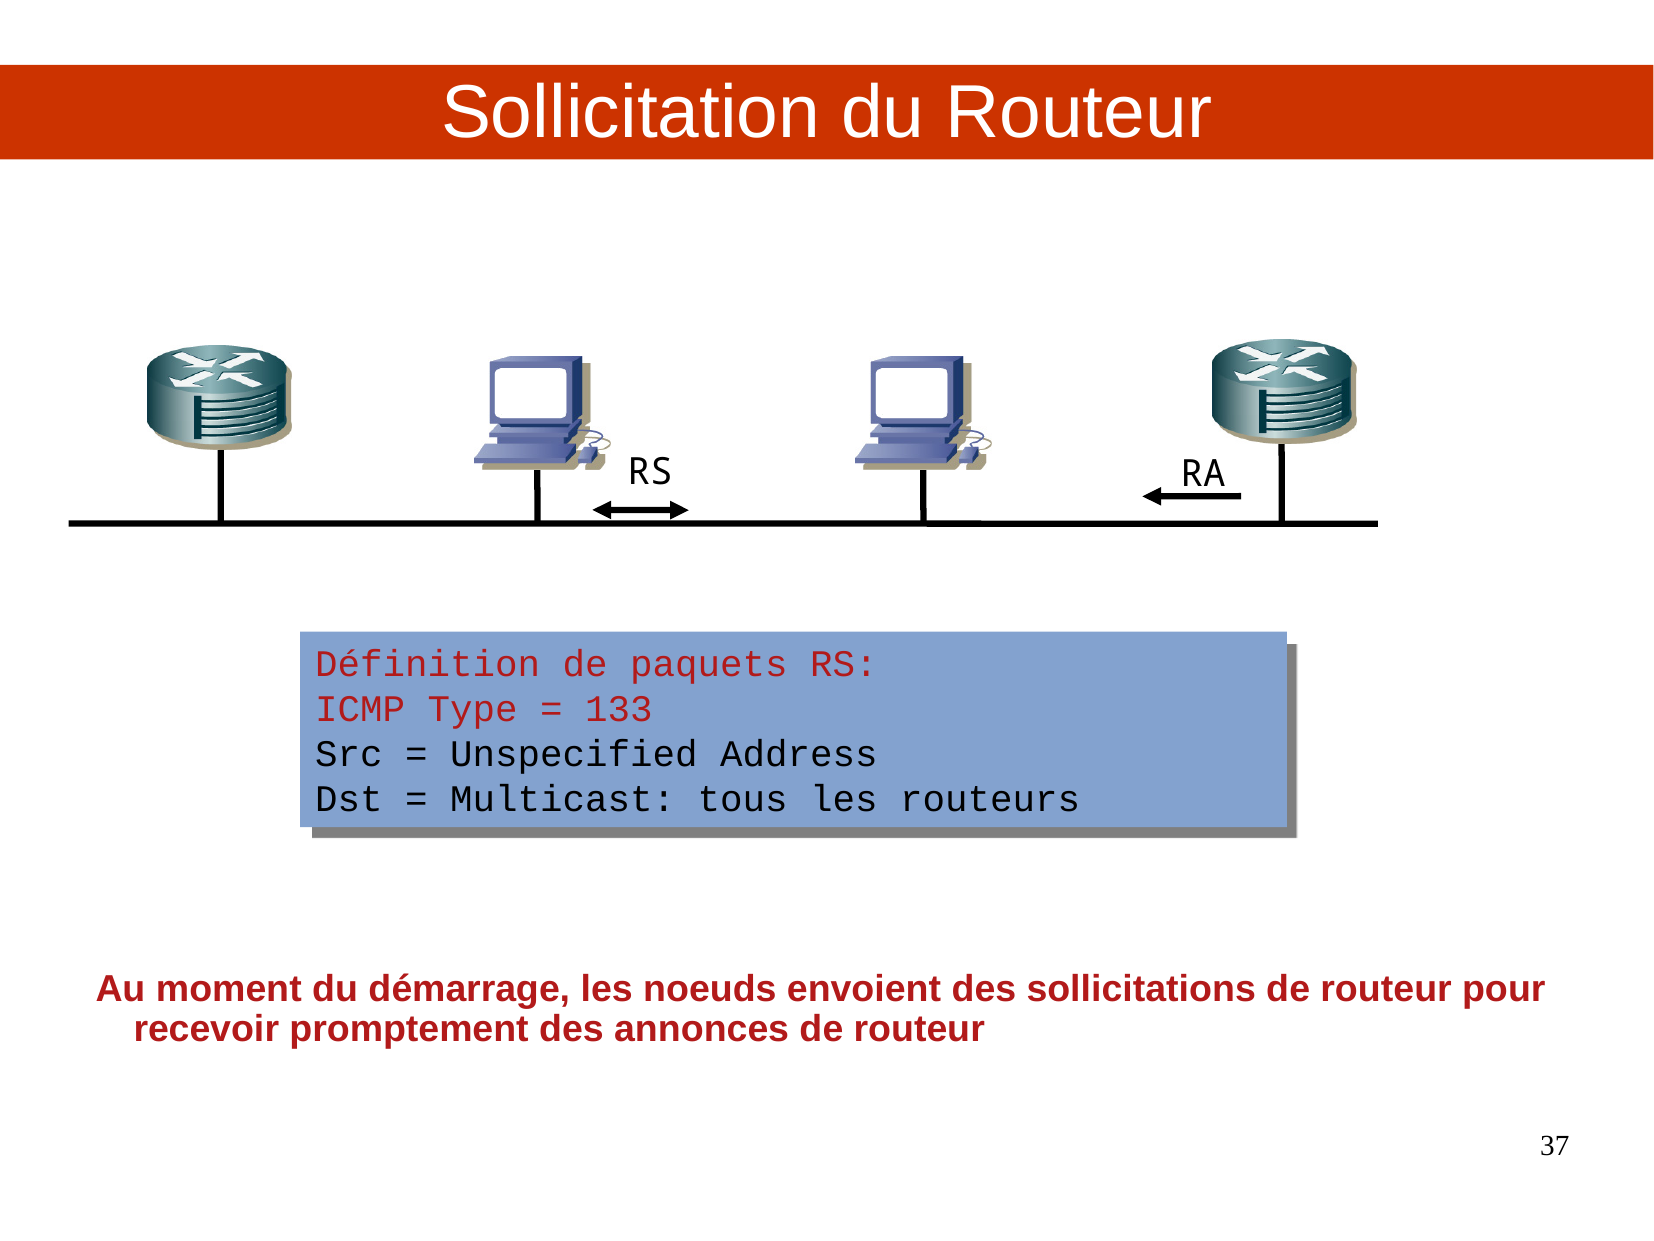

# Sollicitation du Routeur
RS
RA
Définition de paquets RS:
ICMP Type = 133
Src = Unspecified Address
Dst = Multicast: tous les routeurs
Au moment du démarrage, les noeuds envoient des sollicitations de routeur pour recevoir promptement des annonces de routeur